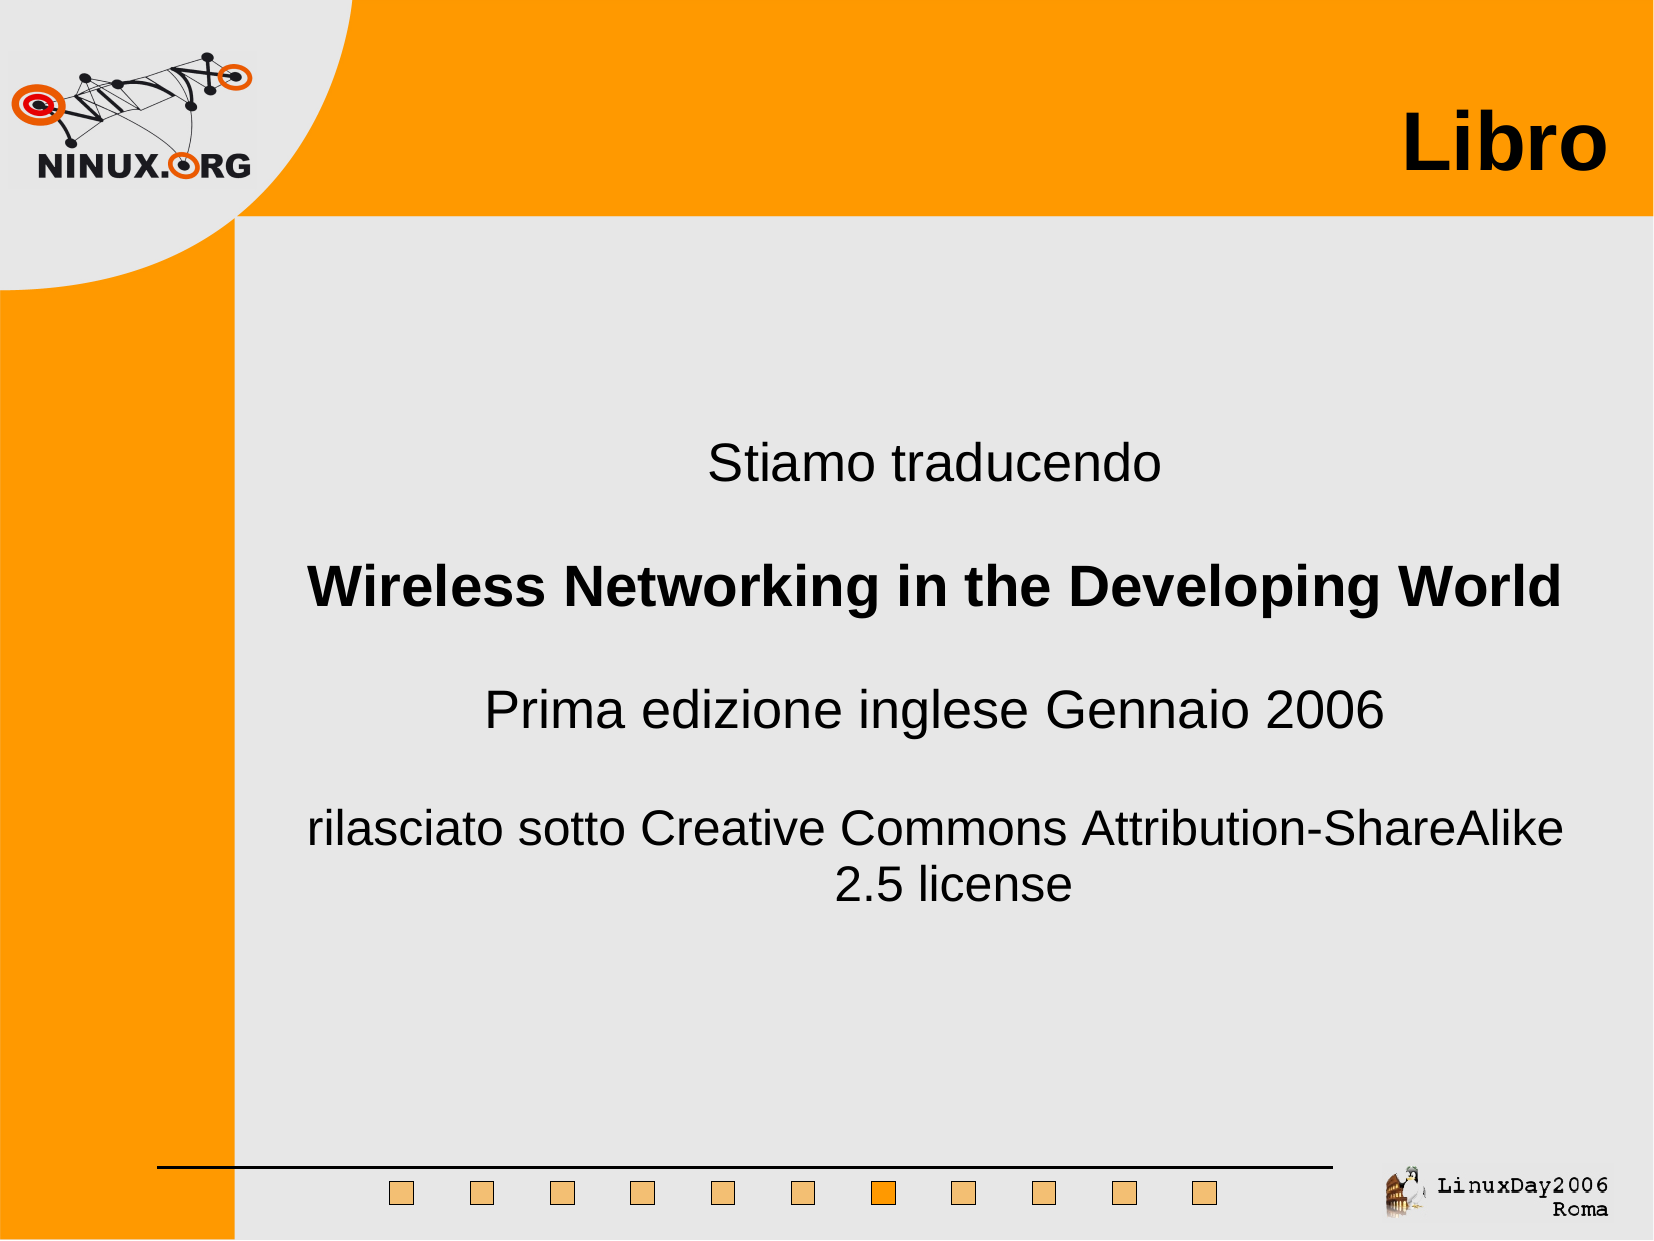

Libro
Stiamo traducendo
Wireless Networking in the Developing World
Prima edizione inglese Gennaio 2006
rilasciato sotto Creative Commons Attribution-ShareAlike 2.5 license